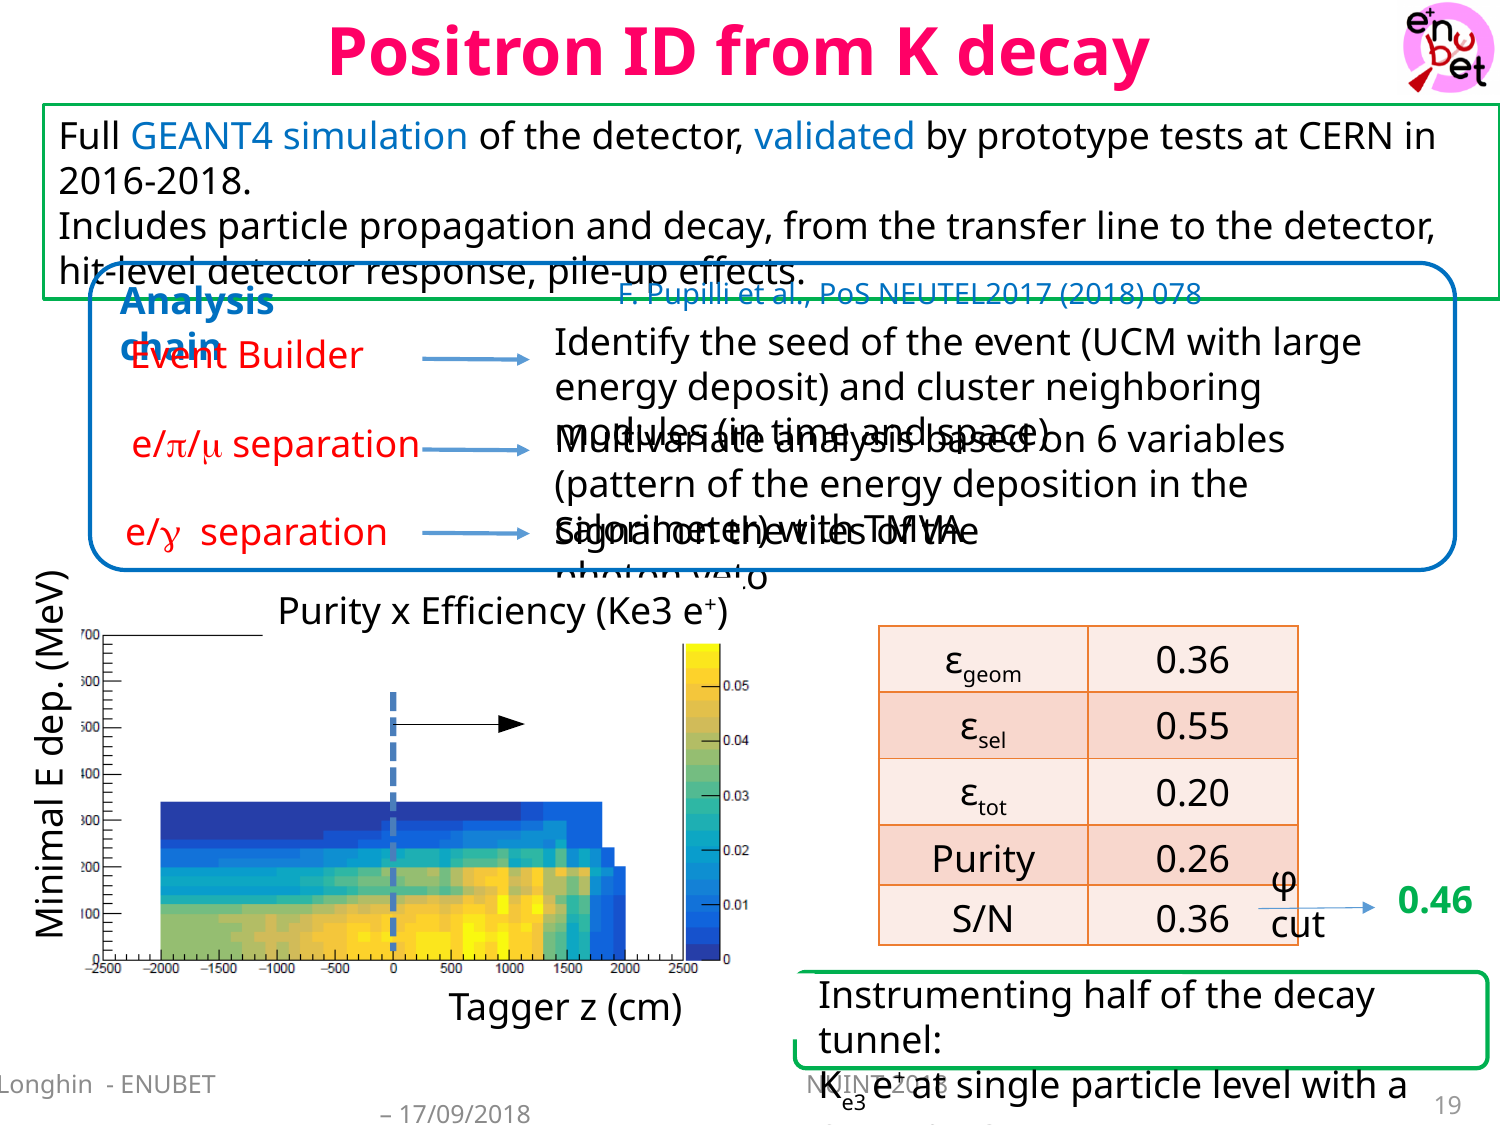

Positron ID from K decay
Full GEANT4 simulation of the detector, validated by prototype tests at CERN in 2016-2018.
Includes particle propagation and decay, from the transfer line to the detector, hit-level detector response, pile-up effects.
F. Pupilli et al., PoS NEUTEL2017 (2018) 078
Analysis chain
Identify the seed of the event (UCM with large energy deposit) and cluster neighboring modules (in time and space)
Event Builder
Multivariate analysis based on 6 variables (pattern of the energy deposition in the calorimeter) with TMVA
e/p/m separation
Signal on the tiles of the photon veto
e/g separation
Purity x Efficiency (Ke3 e+)
Minimal E dep. (MeV)
Tagger z (cm)
| εgeom | 0.36 |
| --- | --- |
| εsel | 0.55 |
| εtot | 0.20 |
| Purity | 0.26 |
| S/N | 0.36 |
φ cut
0.46
Instrumenting half of the decay tunnel:
Ke3 e+ at single particle level with a S/N = 0.46